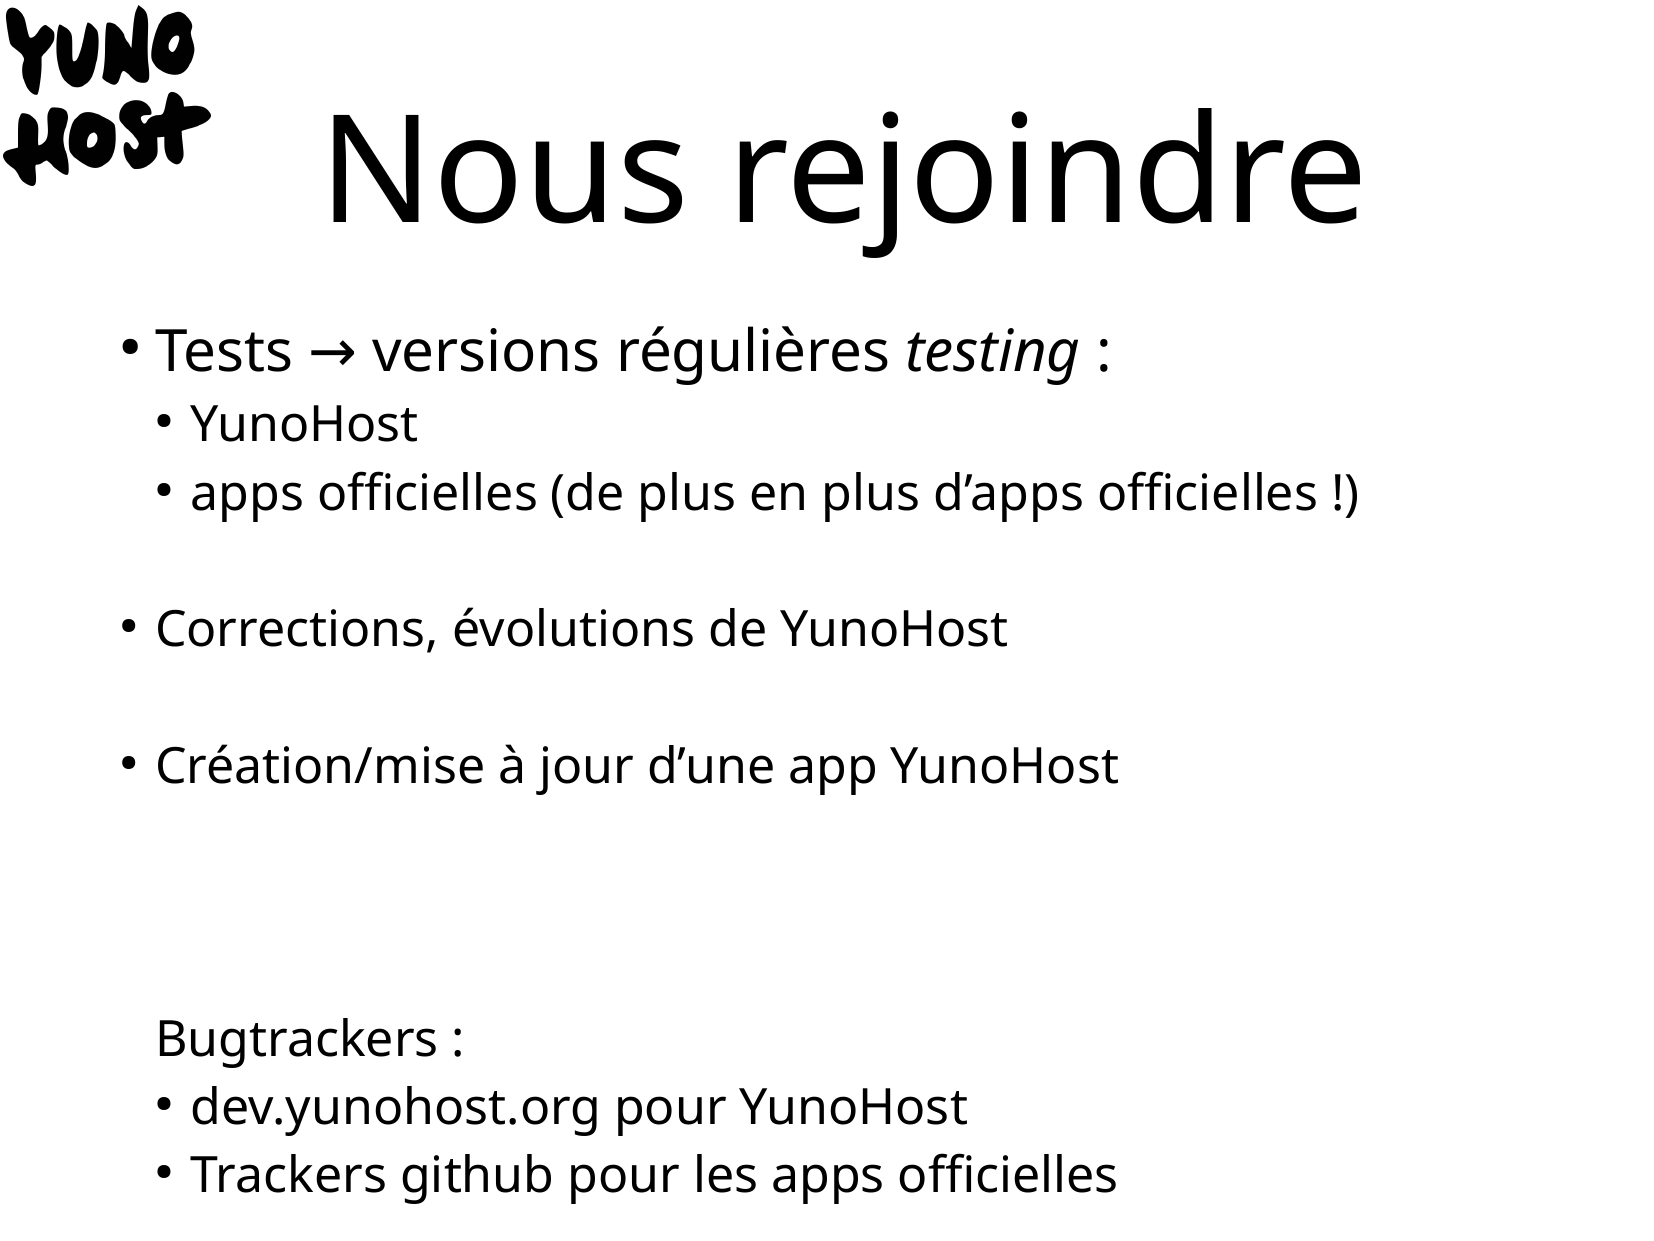

# Nous rejoindre
Tests → versions régulières testing :
YunoHost
apps officielles (de plus en plus d’apps officielles !)
Corrections, évolutions de YunoHost
Création/mise à jour d’une app YunoHost
Bugtrackers :
dev.yunohost.org pour YunoHost
Trackers github pour les apps officielles